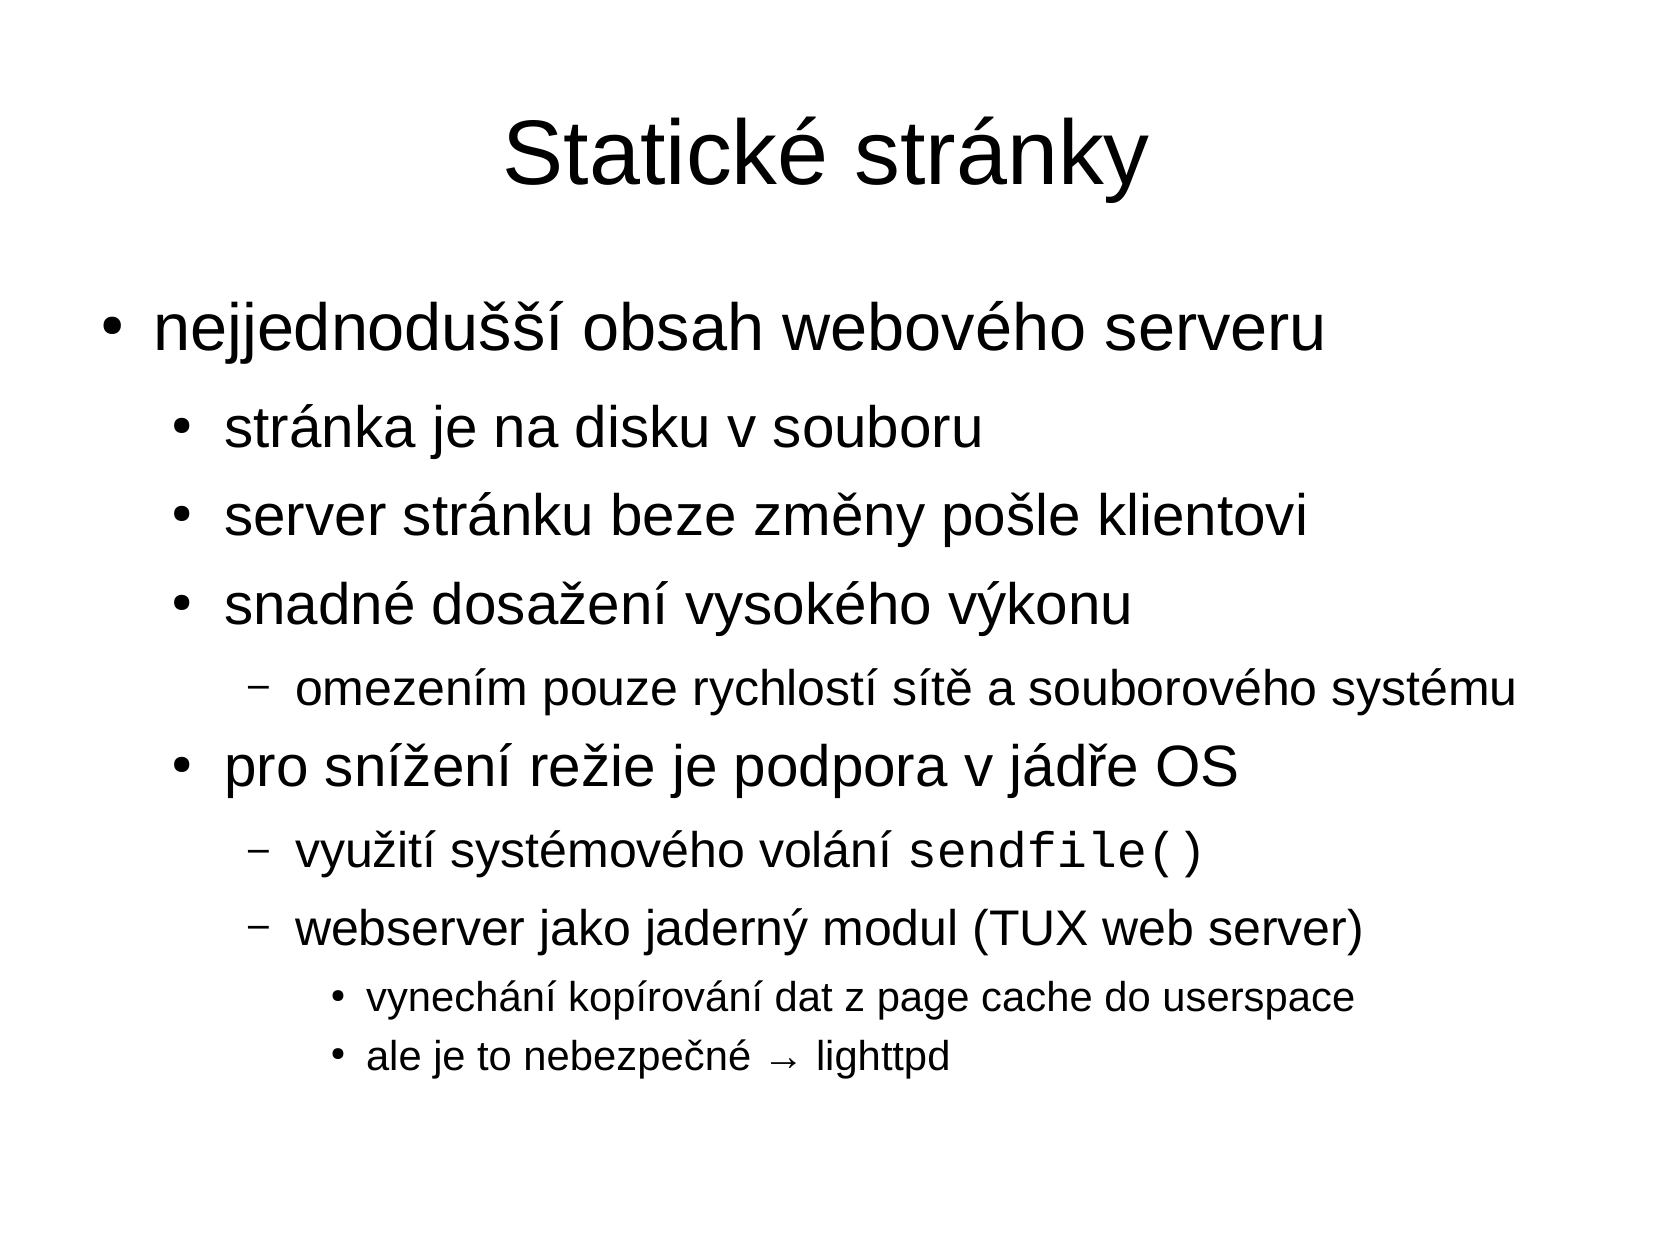

# Statické stránky
nejjednodušší obsah webového serveru
stránka je na disku v souboru
server stránku beze změny pošle klientovi
snadné dosažení vysokého výkonu
omezením pouze rychlostí sítě a souborového systému
pro snížení režie je podpora v jádře OS
využití systémového volání sendfile()
webserver jako jaderný modul (TUX web server)
vynechání kopírování dat z page cache do userspace
ale je to nebezpečné → lighttpd